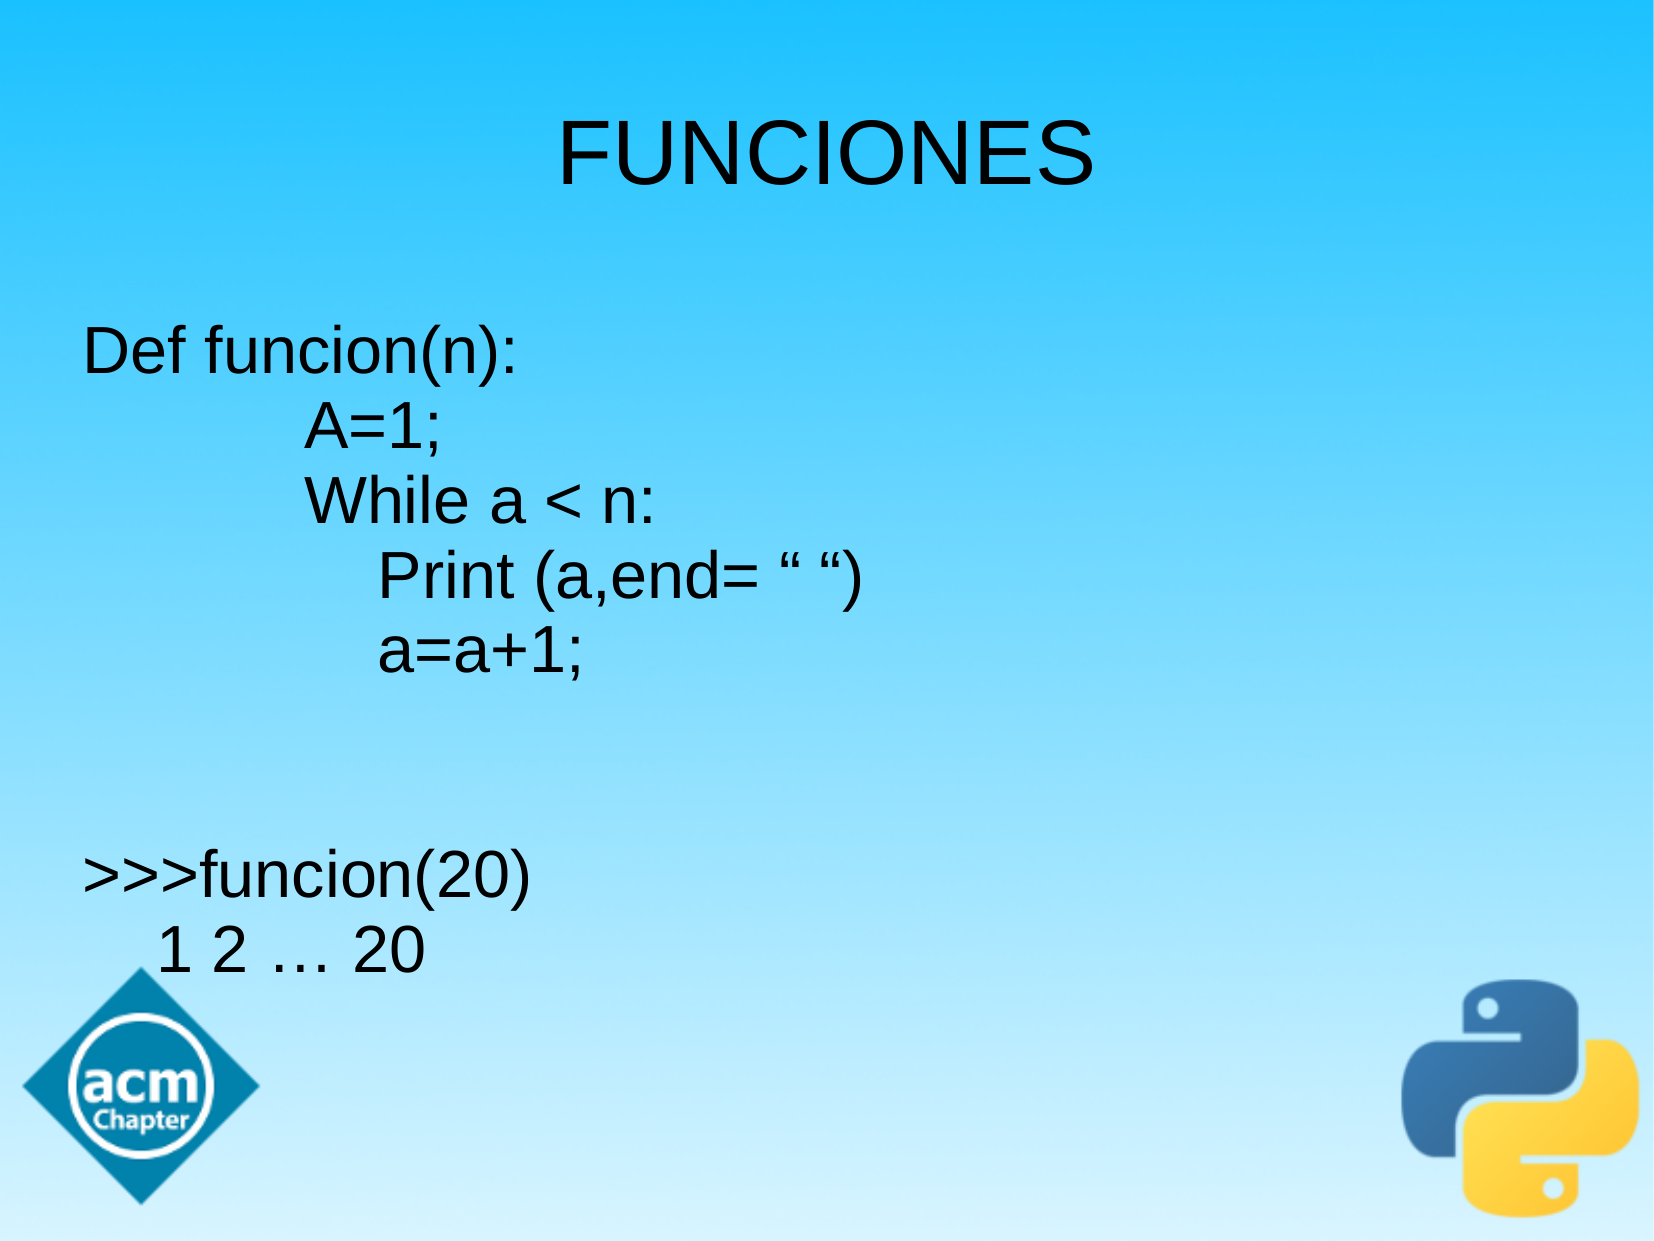

# FUNCIONES
Def funcion(n):
			A=1;
			While a < n:
				Print (a,end= “ “)
				a=a+1;
>>>funcion(20)
	1 2 … 20